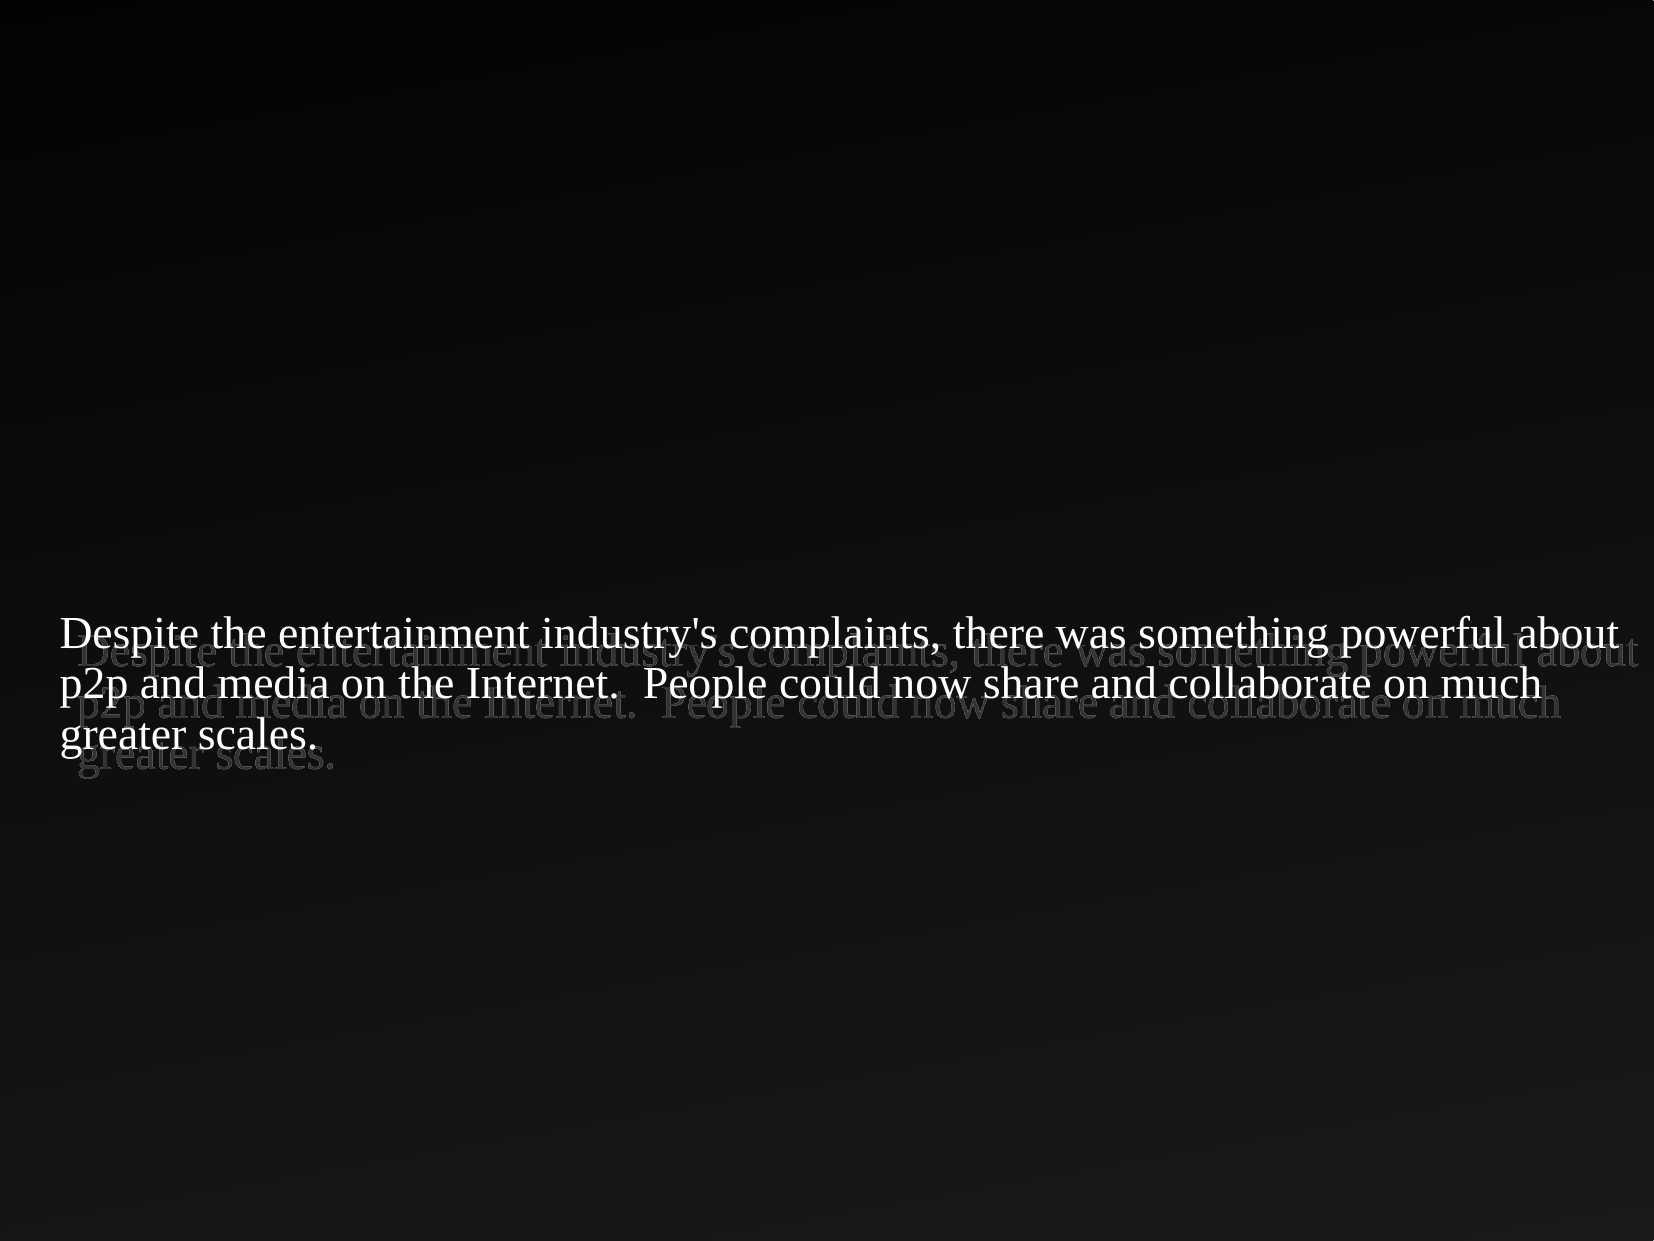

Despite the entertainment industry's complaints, there was something powerful about
p2p and media on the Internet. People could now share and collaborate on much
greater scales.